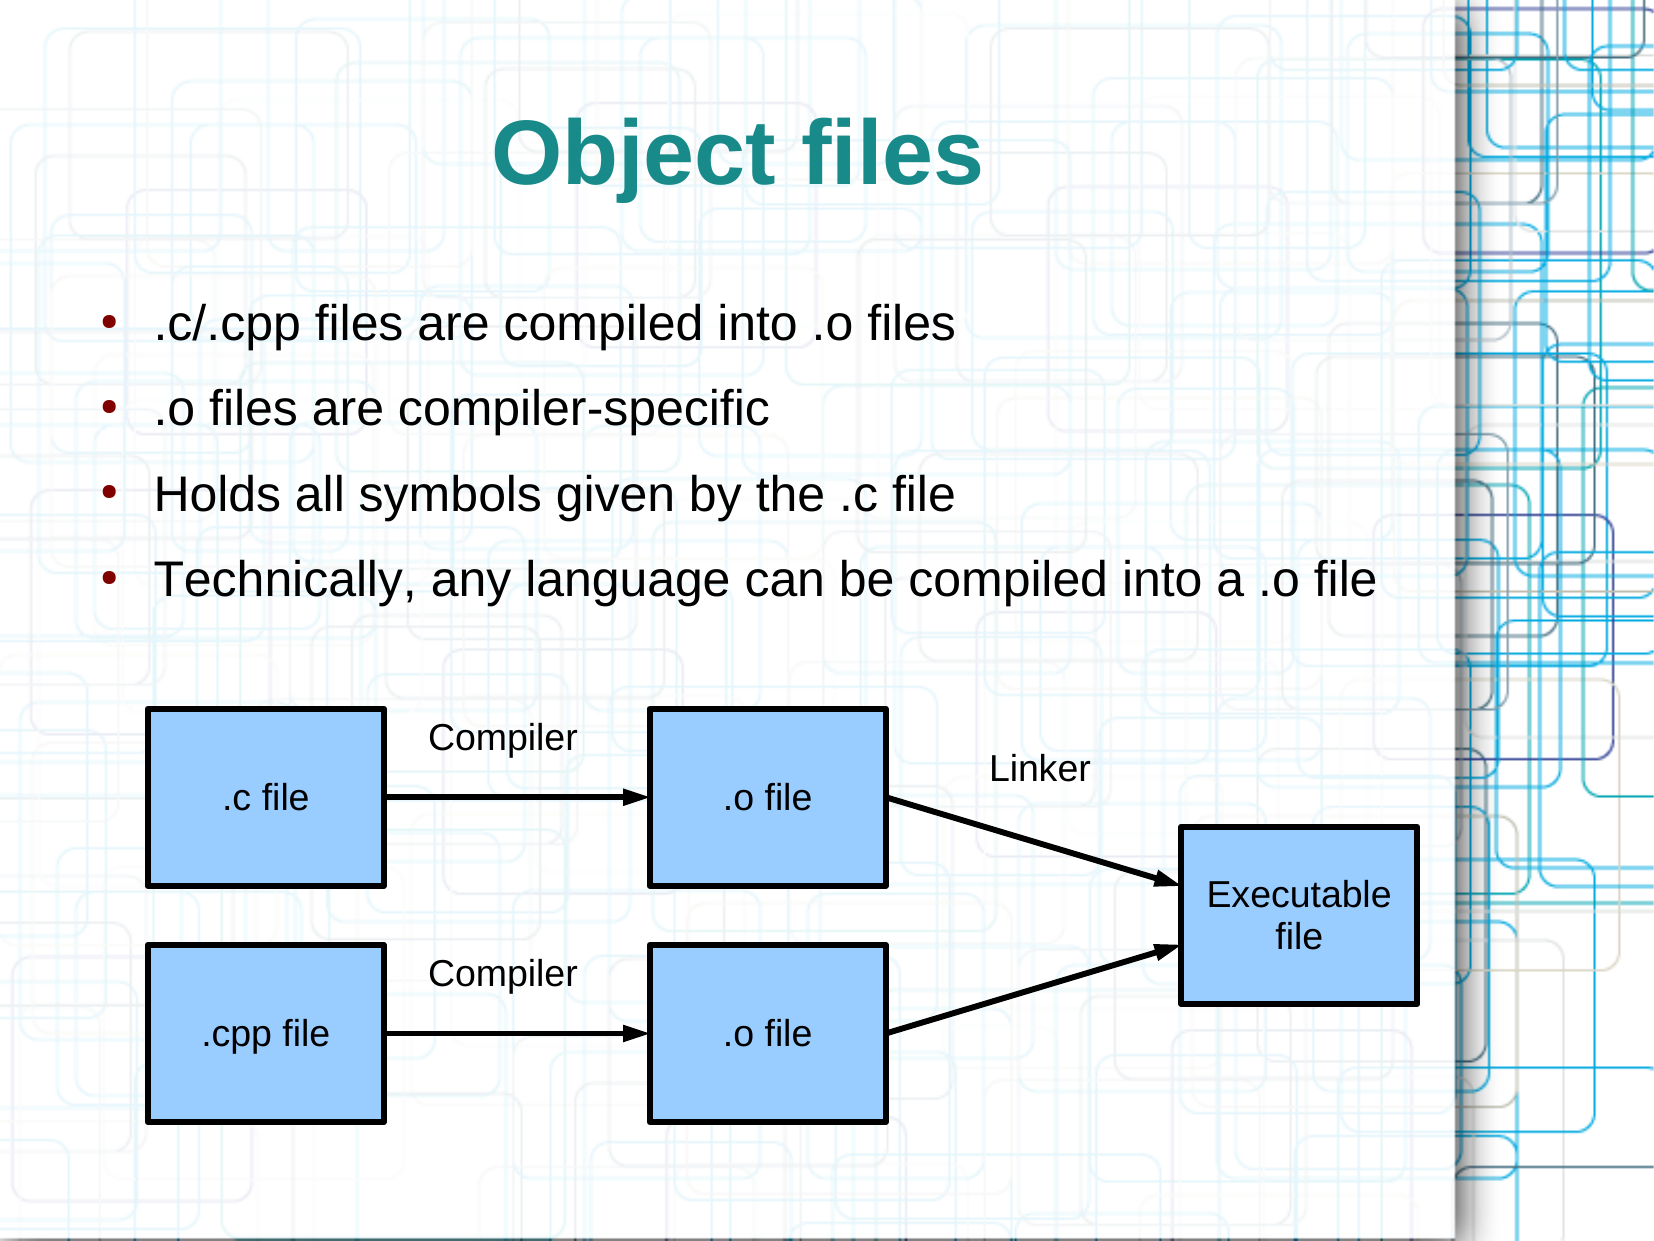

# Object files
.c/.cpp files are compiled into .o files
.o files are compiler-specific
Holds all symbols given by the .c file
Technically, any language can be compiled into a .o file
.c file
Compiler
.o file
Linker
Executable
file
.cpp file
Compiler
.o file